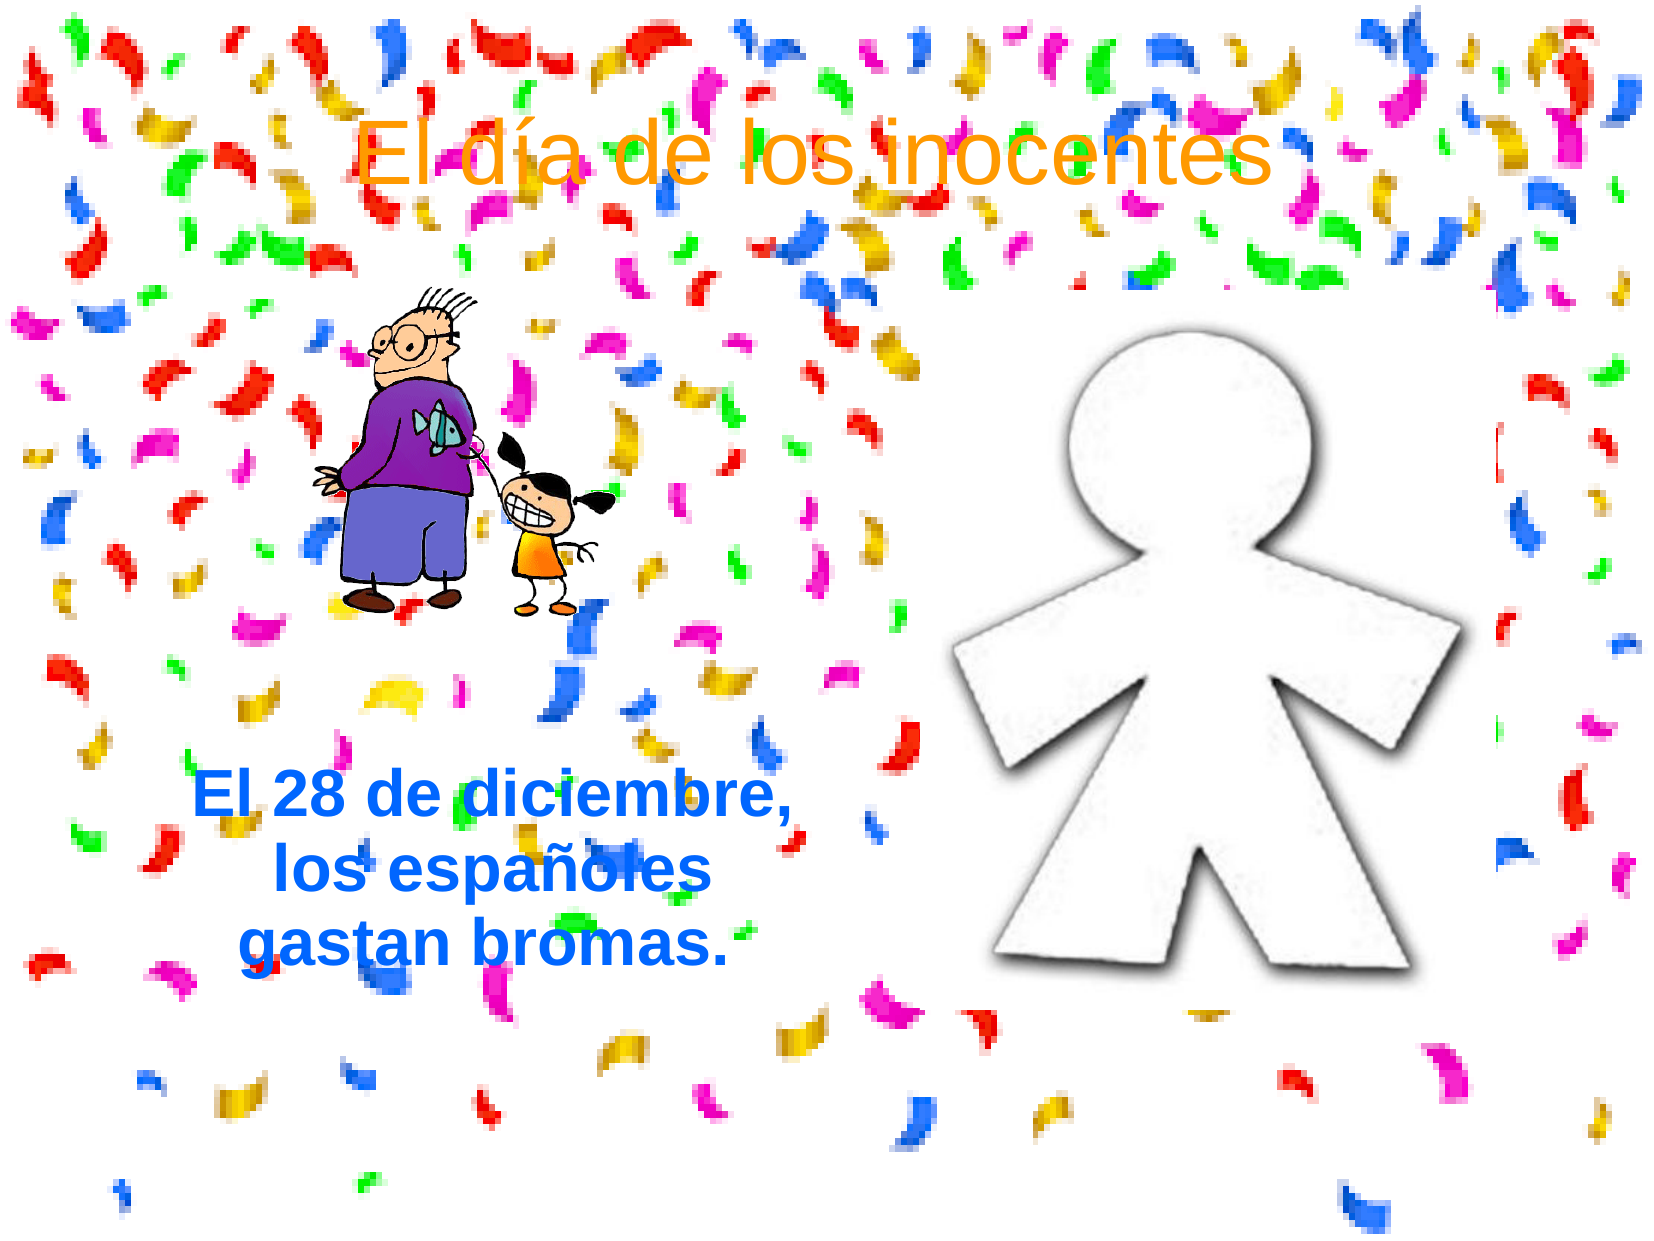

# El día de los inocentes
El 28 de diciembre, los españoles gastan bromas.